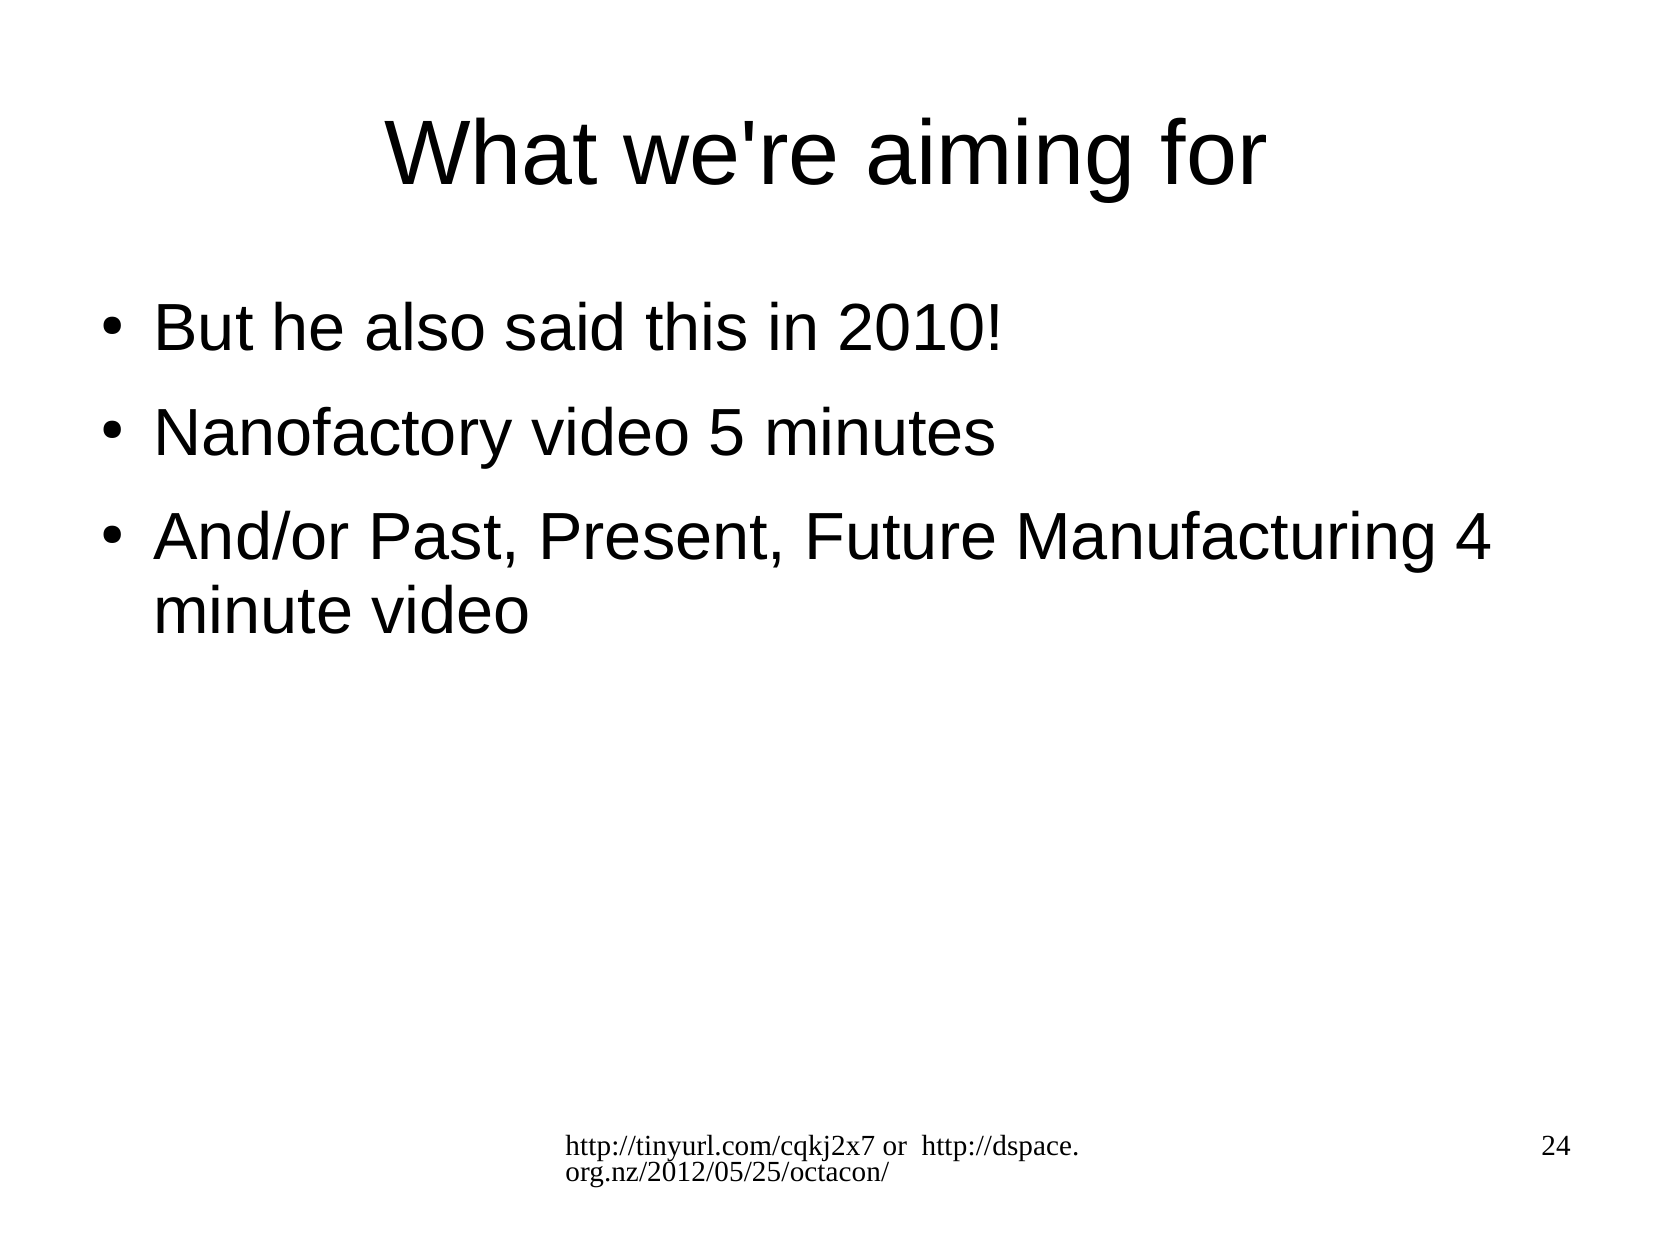

# What we're aiming for
But he also said this in 2010!
Nanofactory video 5 minutes
And/or Past, Present, Future Manufacturing 4 minute video
http://tinyurl.com/cqkj2x7 or http://dspace.org.nz/2012/05/25/octacon/
24